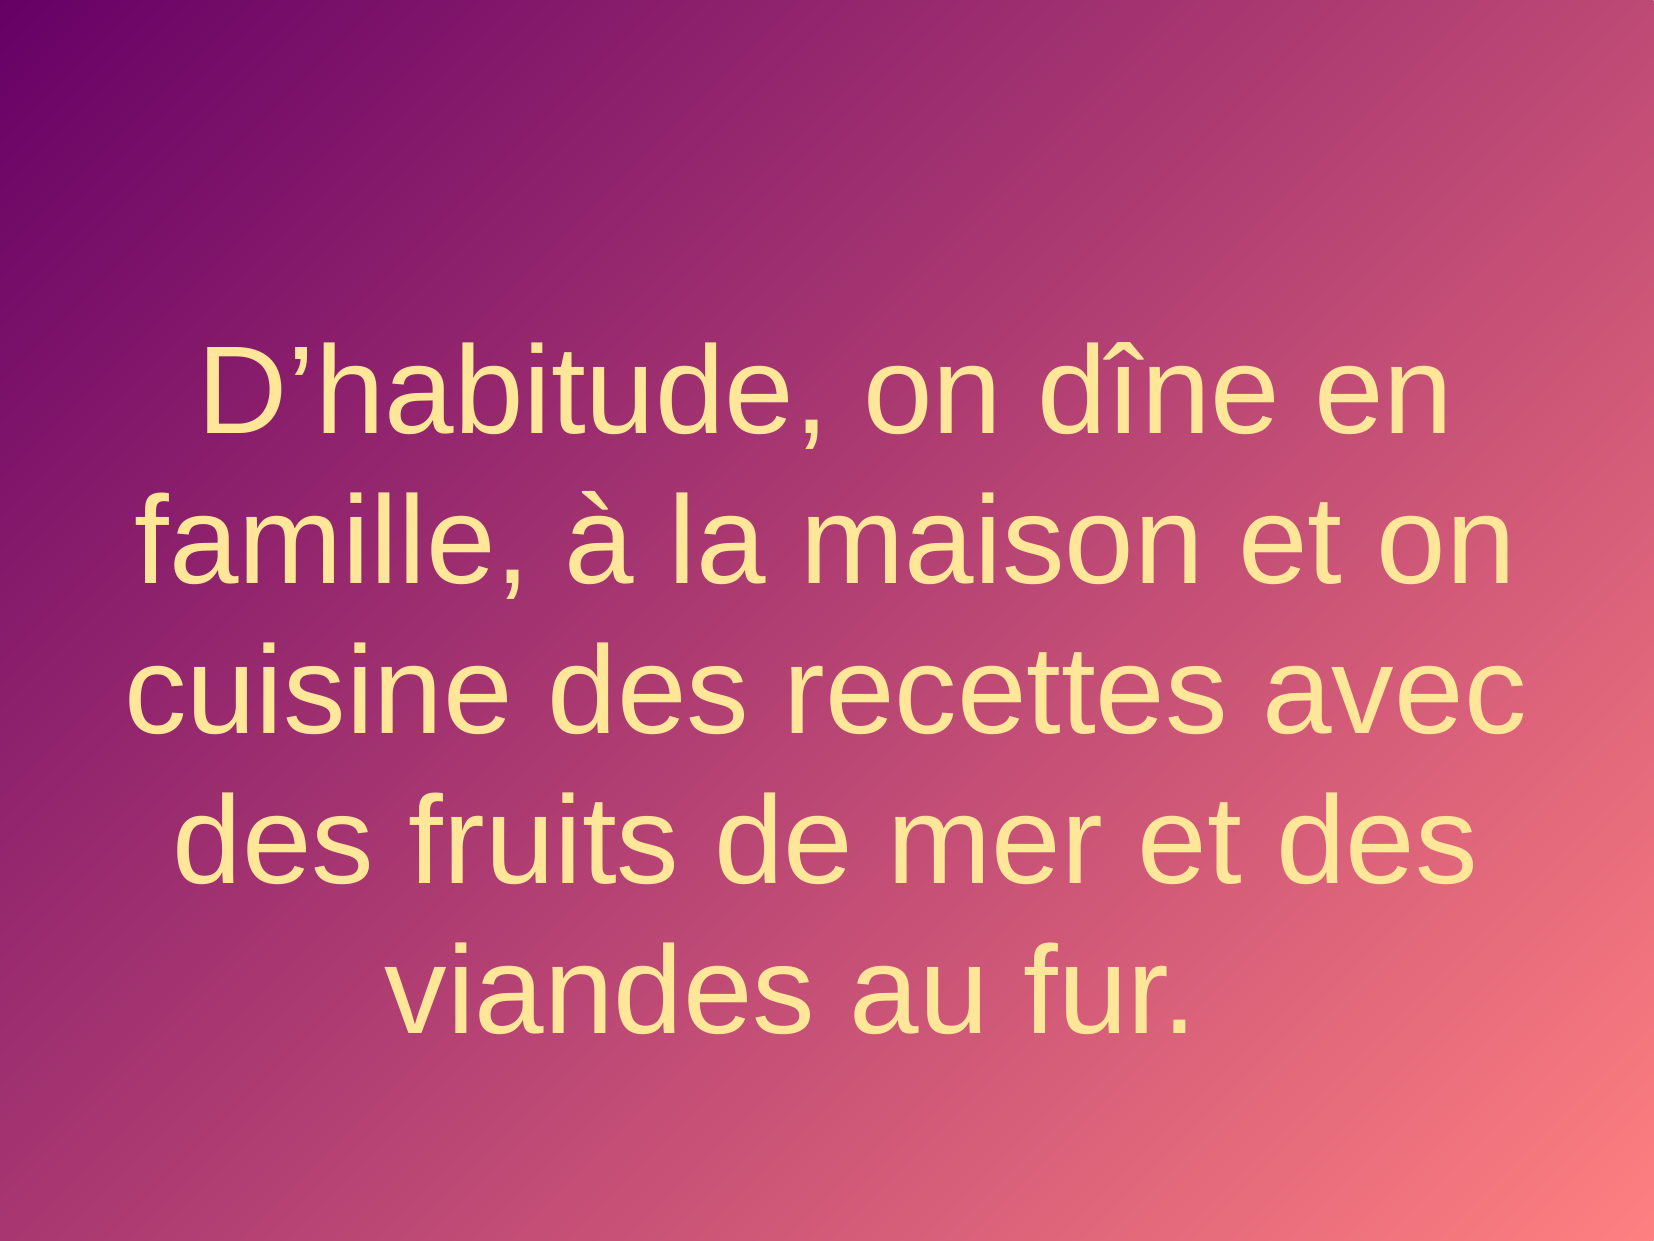

# D’habitude, on dîne en famille, à la maison et on cuisine des recettes avec des fruits de mer et des viandes au fur.